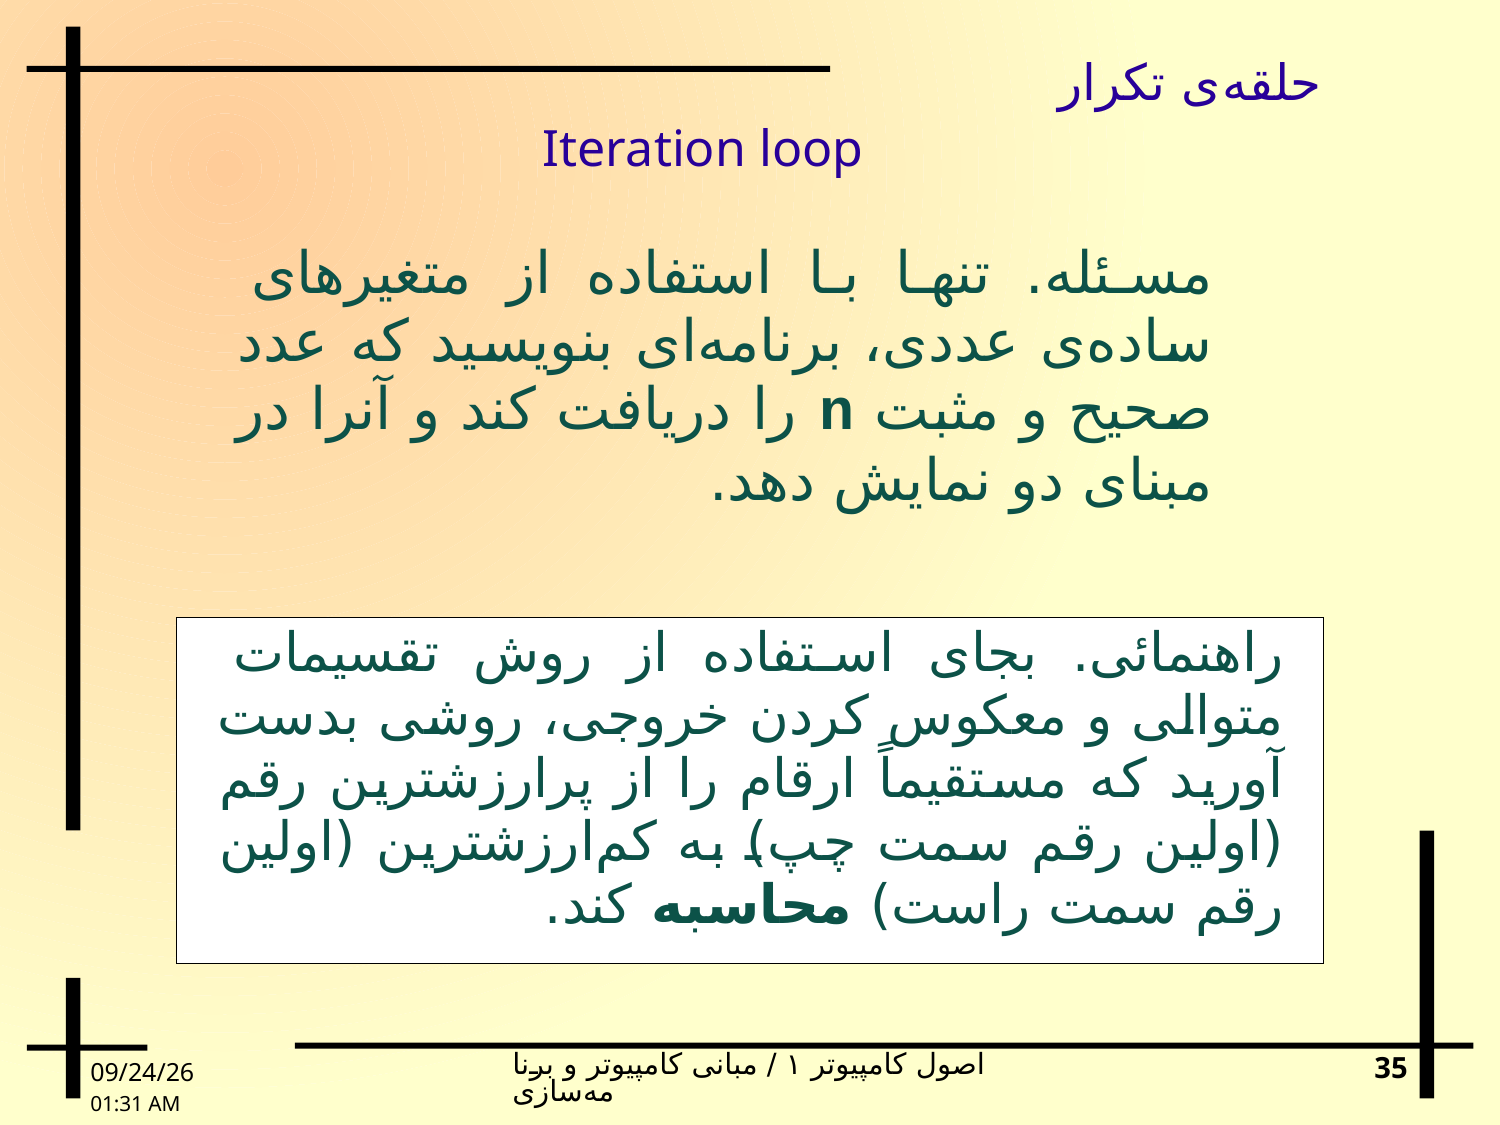

# حلقه‌ی تکرار Iteration loop
مسئله. تنها با استفاده از متغیرهای ساده‌ی عددی، برنامه‌ای بنویسید که عدد صحیح و مثبت n را دریافت کند و آنرا در مبنای دو نمایش دهد.
راهنمائی. بجای استفاده از روش تقسیمات متوالی و معکوس کردن خروجی، روشی بدست آورید که مستقیماً ارقام را از پرارزشترین رقم (اولین رقم سمت چپ) به کم‌ارزشترین (اولین رقم سمت راست) محاسبه کند.
اصول کامپیوتر ۱ / مبانی کامپیوتر و برنامه‌سازی
35